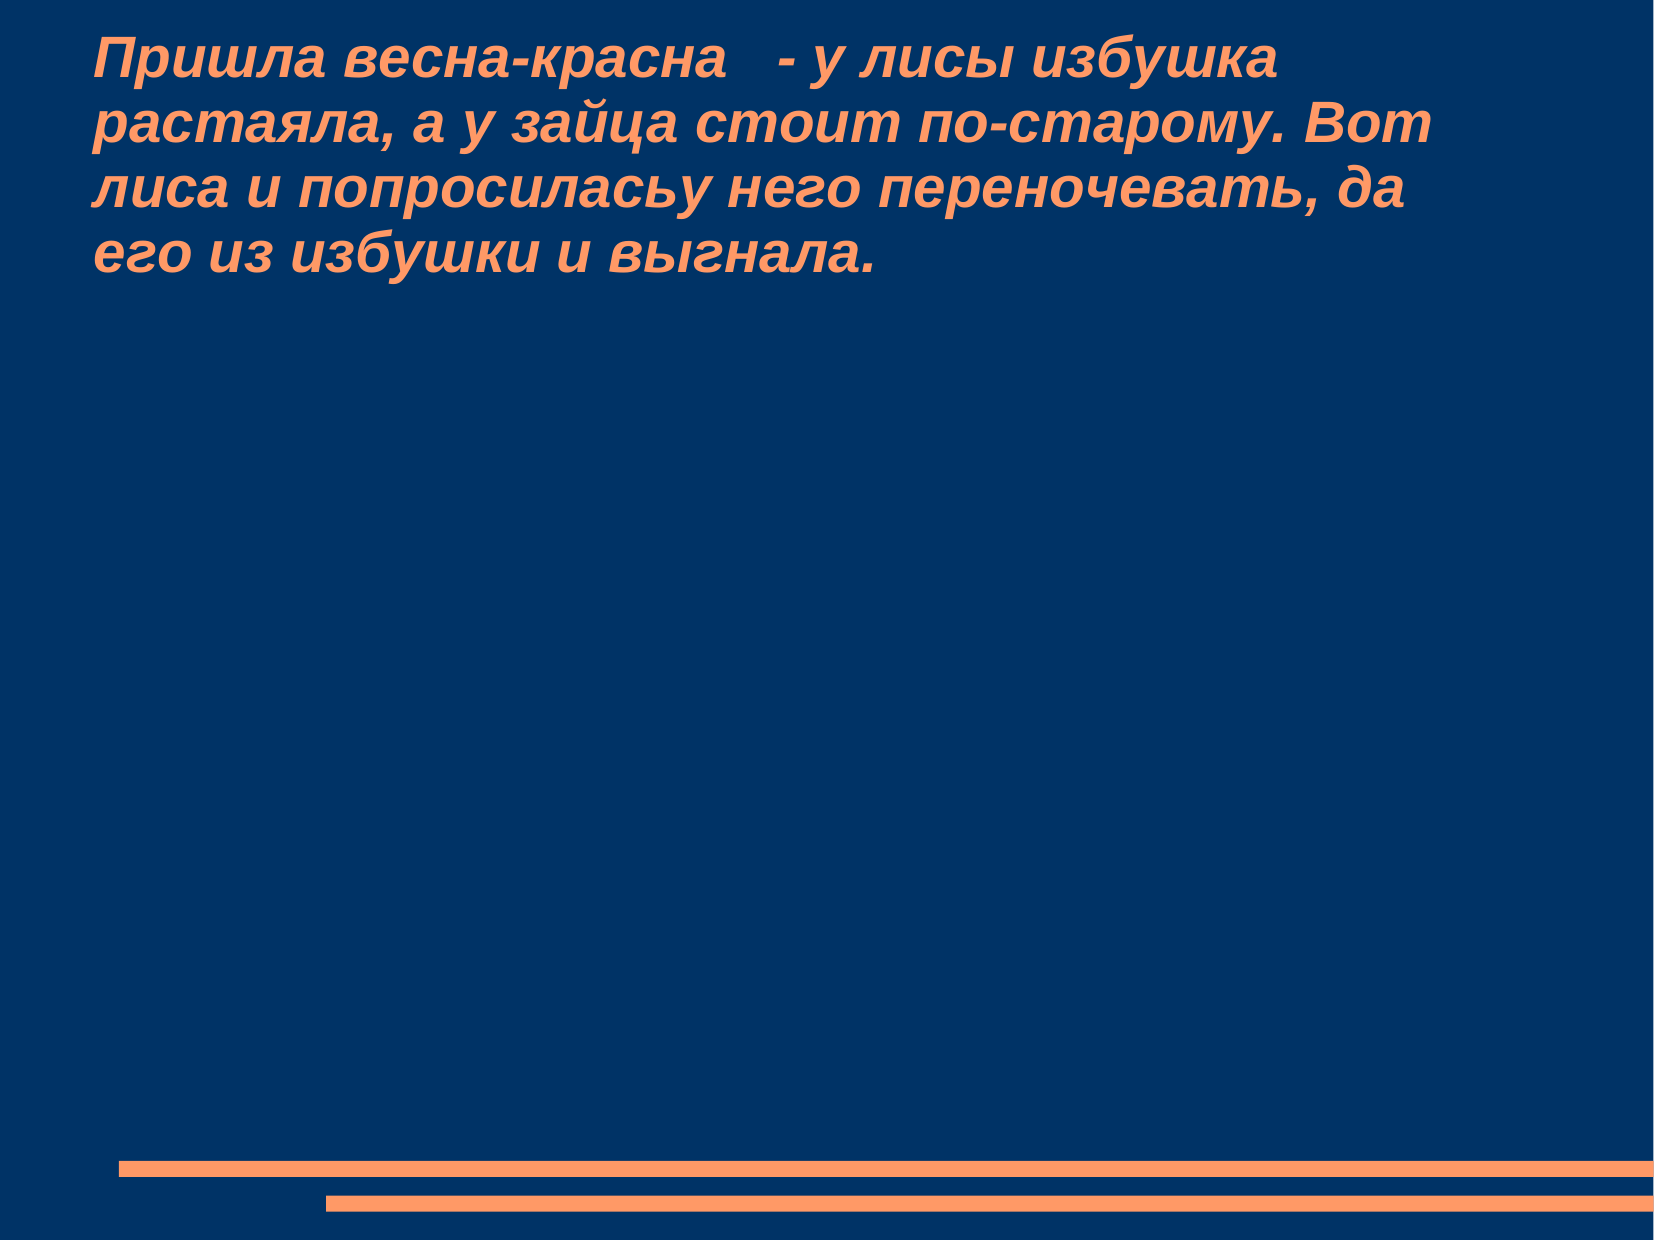

# Пришла весна-красна - у лисы избушка растаяла, а у зайца стоит по-старому. Вот лиса и попросиласьу него переночевать, да его из избушки и выгнала.